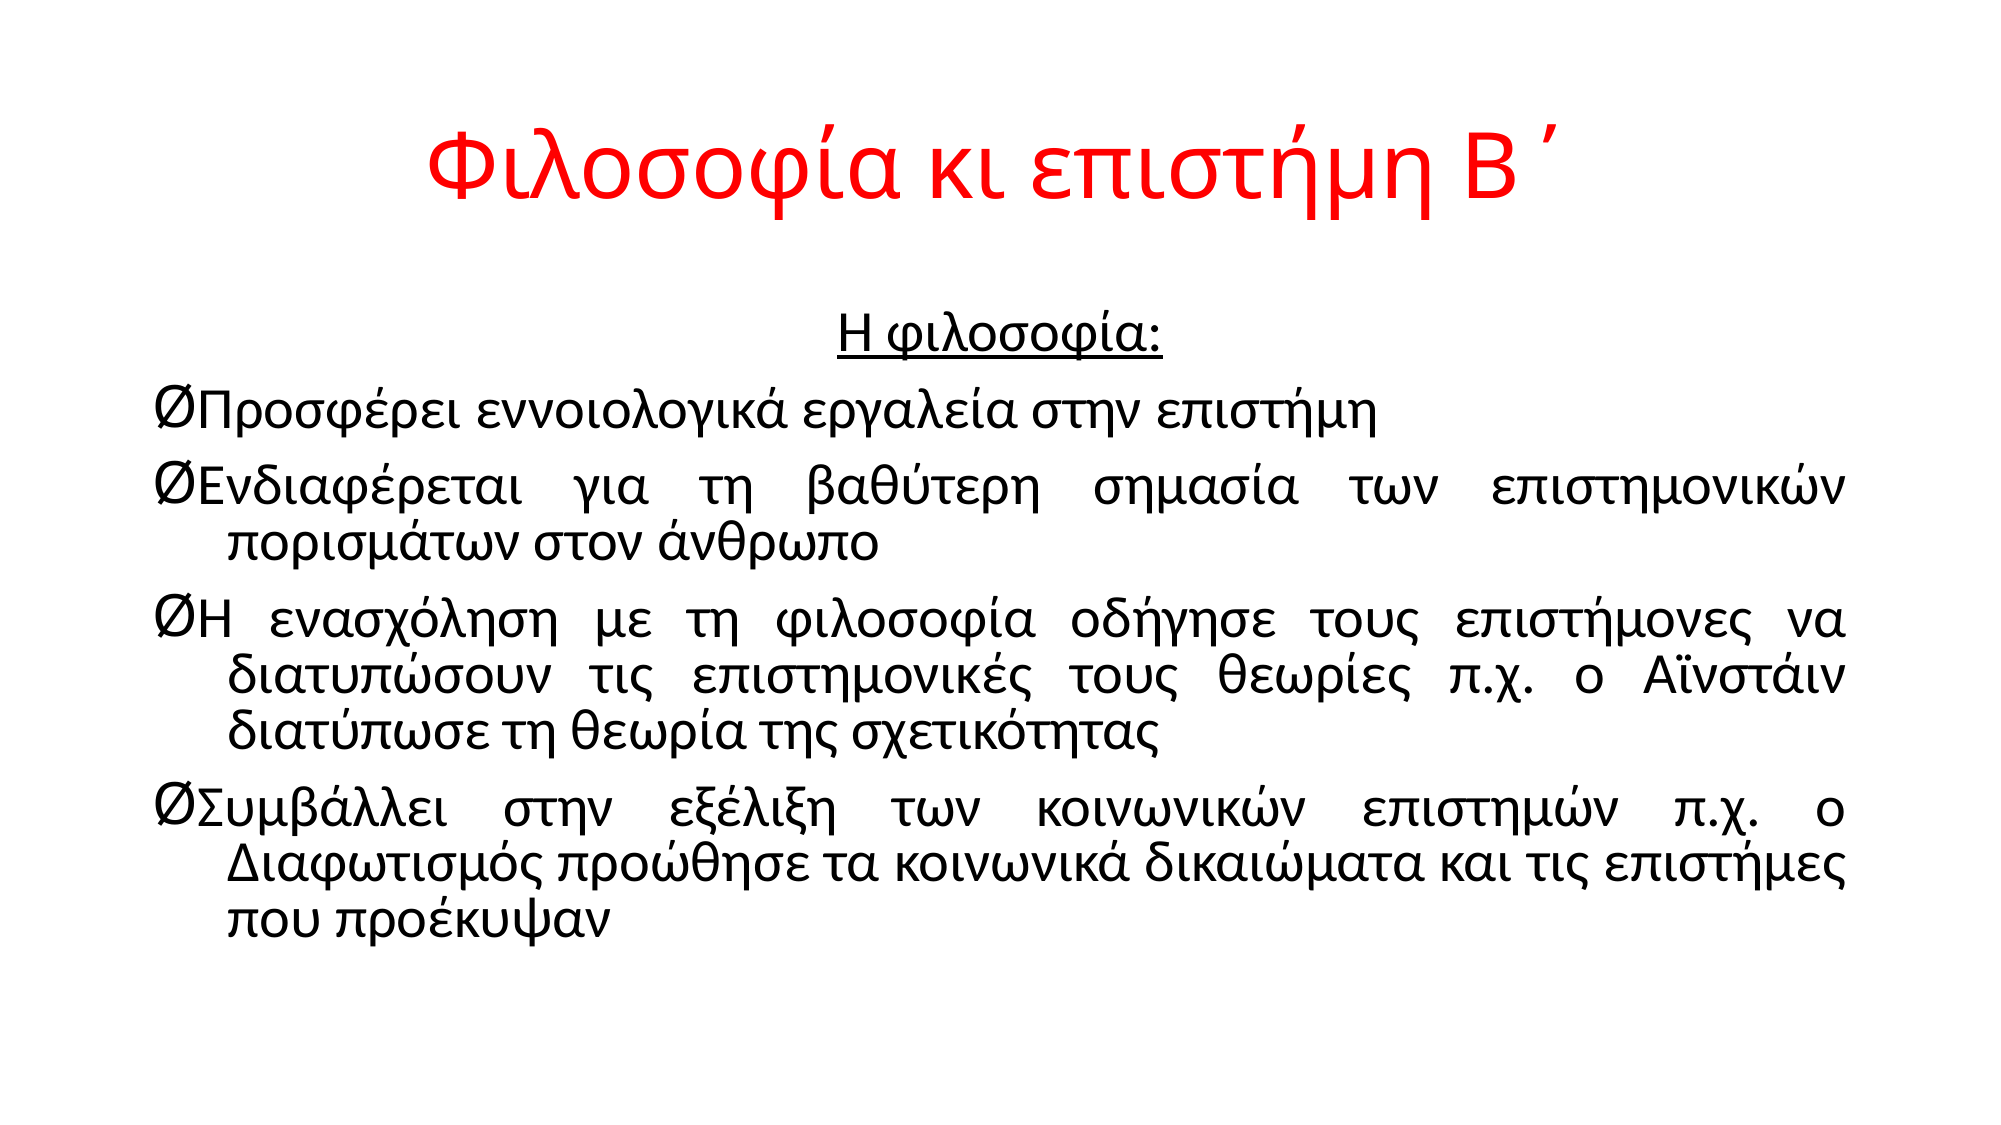

# Φιλοσοφία κι επιστήμη Β΄
Η φιλοσοφία:
Προσφέρει εννοιολογικά εργαλεία στην επιστήμη
Ενδιαφέρεται για τη βαθύτερη σημασία των επιστημονικών πορισμάτων στον άνθρωπο
Η ενασχόληση με τη φιλοσοφία οδήγησε τους επιστήμονες να διατυπώσουν τις επιστημονικές τους θεωρίες π.χ. ο Αϊνστάιν διατύπωσε τη θεωρία της σχετικότητας
Συμβάλλει στην εξέλιξη των κοινωνικών επιστημών π.χ. ο Διαφωτισμός προώθησε τα κοινωνικά δικαιώματα και τις επιστήμες που προέκυψαν